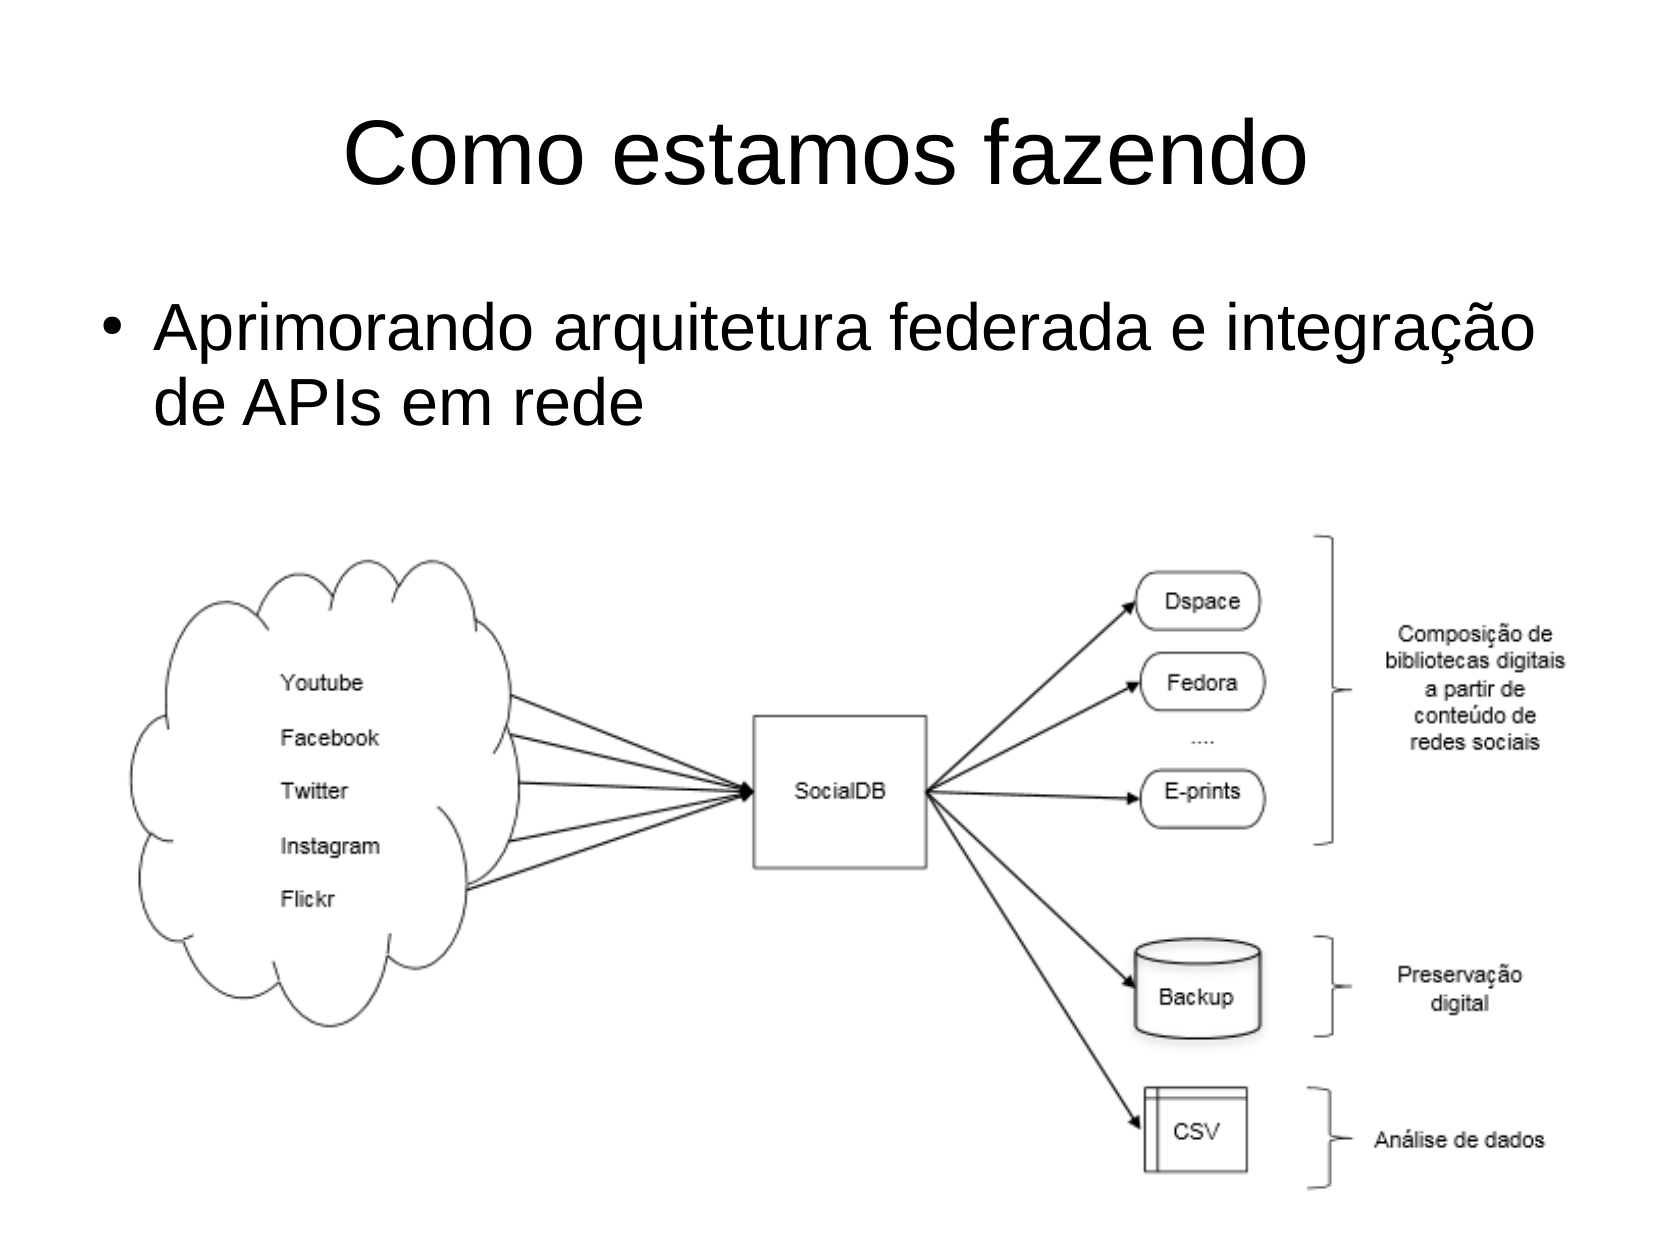

# Como estamos fazendo
Aprimorando arquitetura federada e integração de APIs em rede